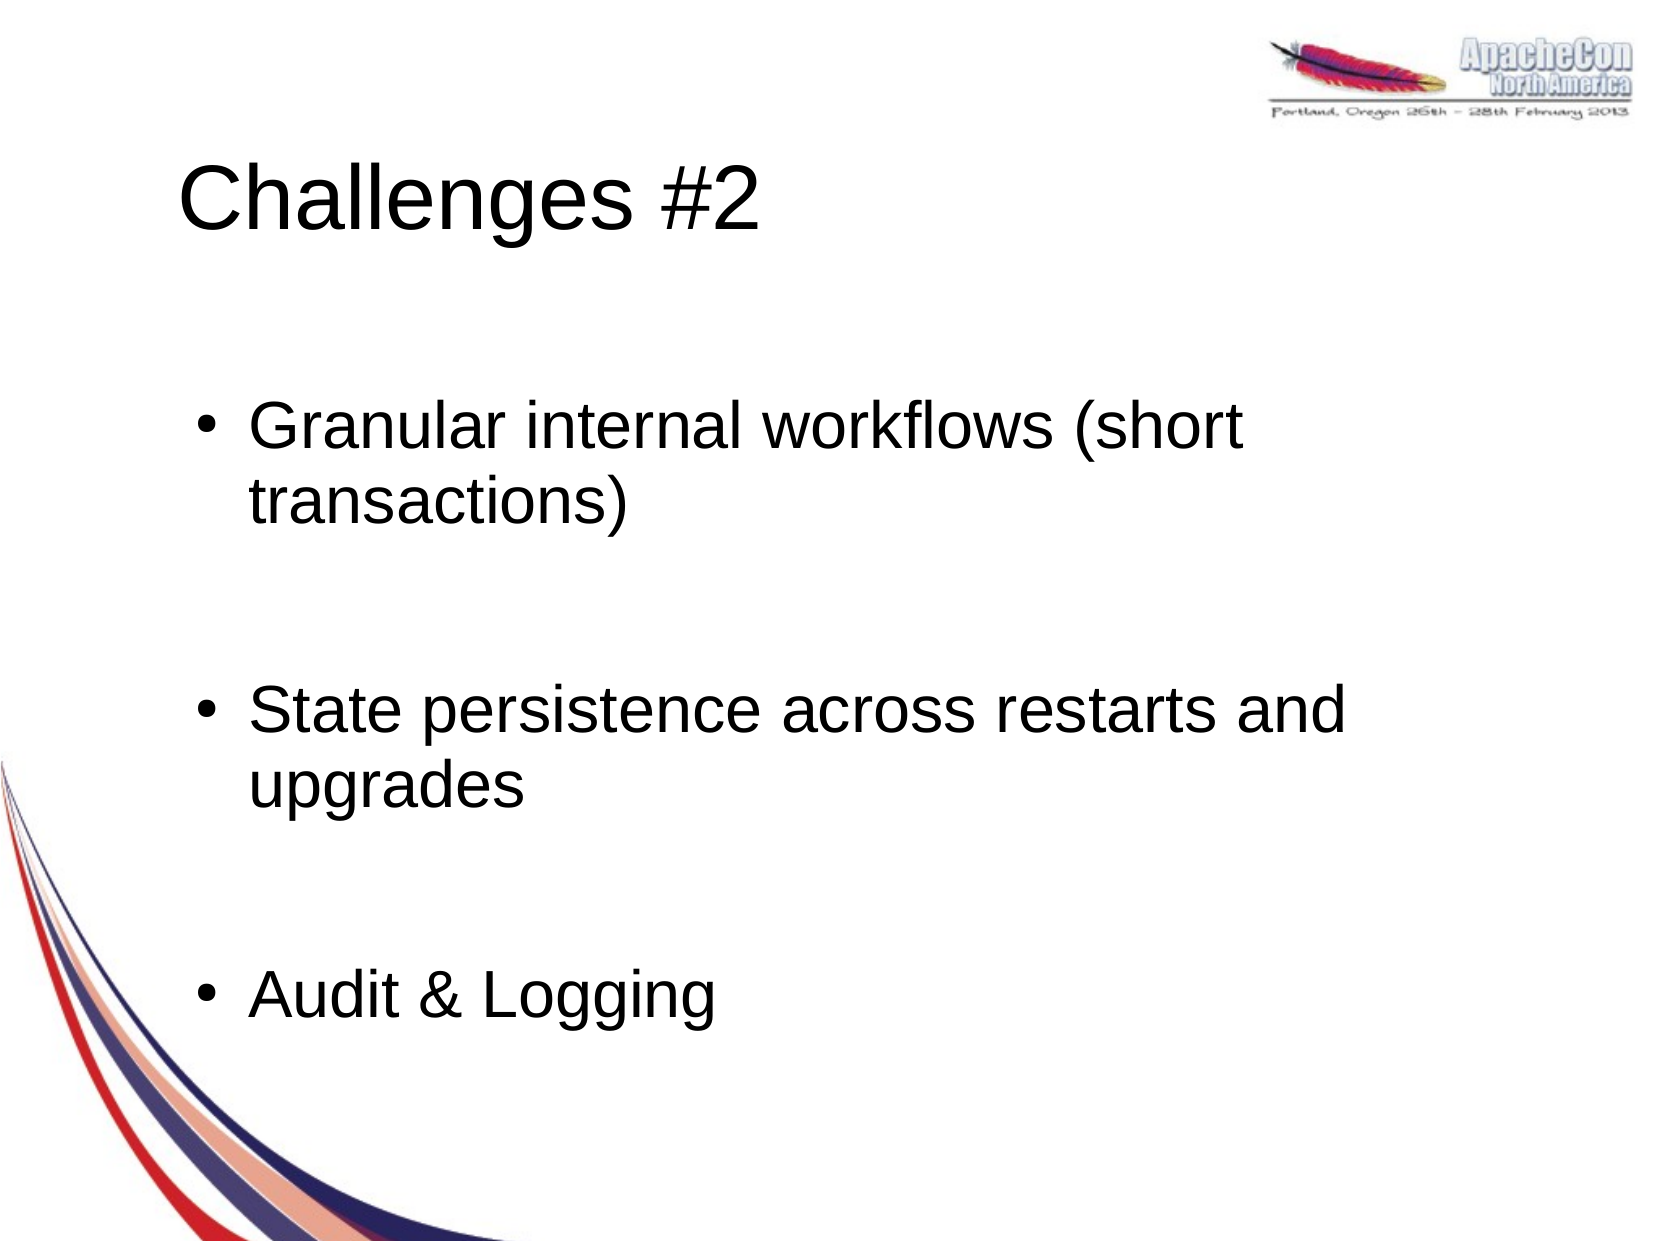

# Challenges #2
Granular internal workflows (short transactions)
State persistence across restarts and upgrades
Audit & Logging